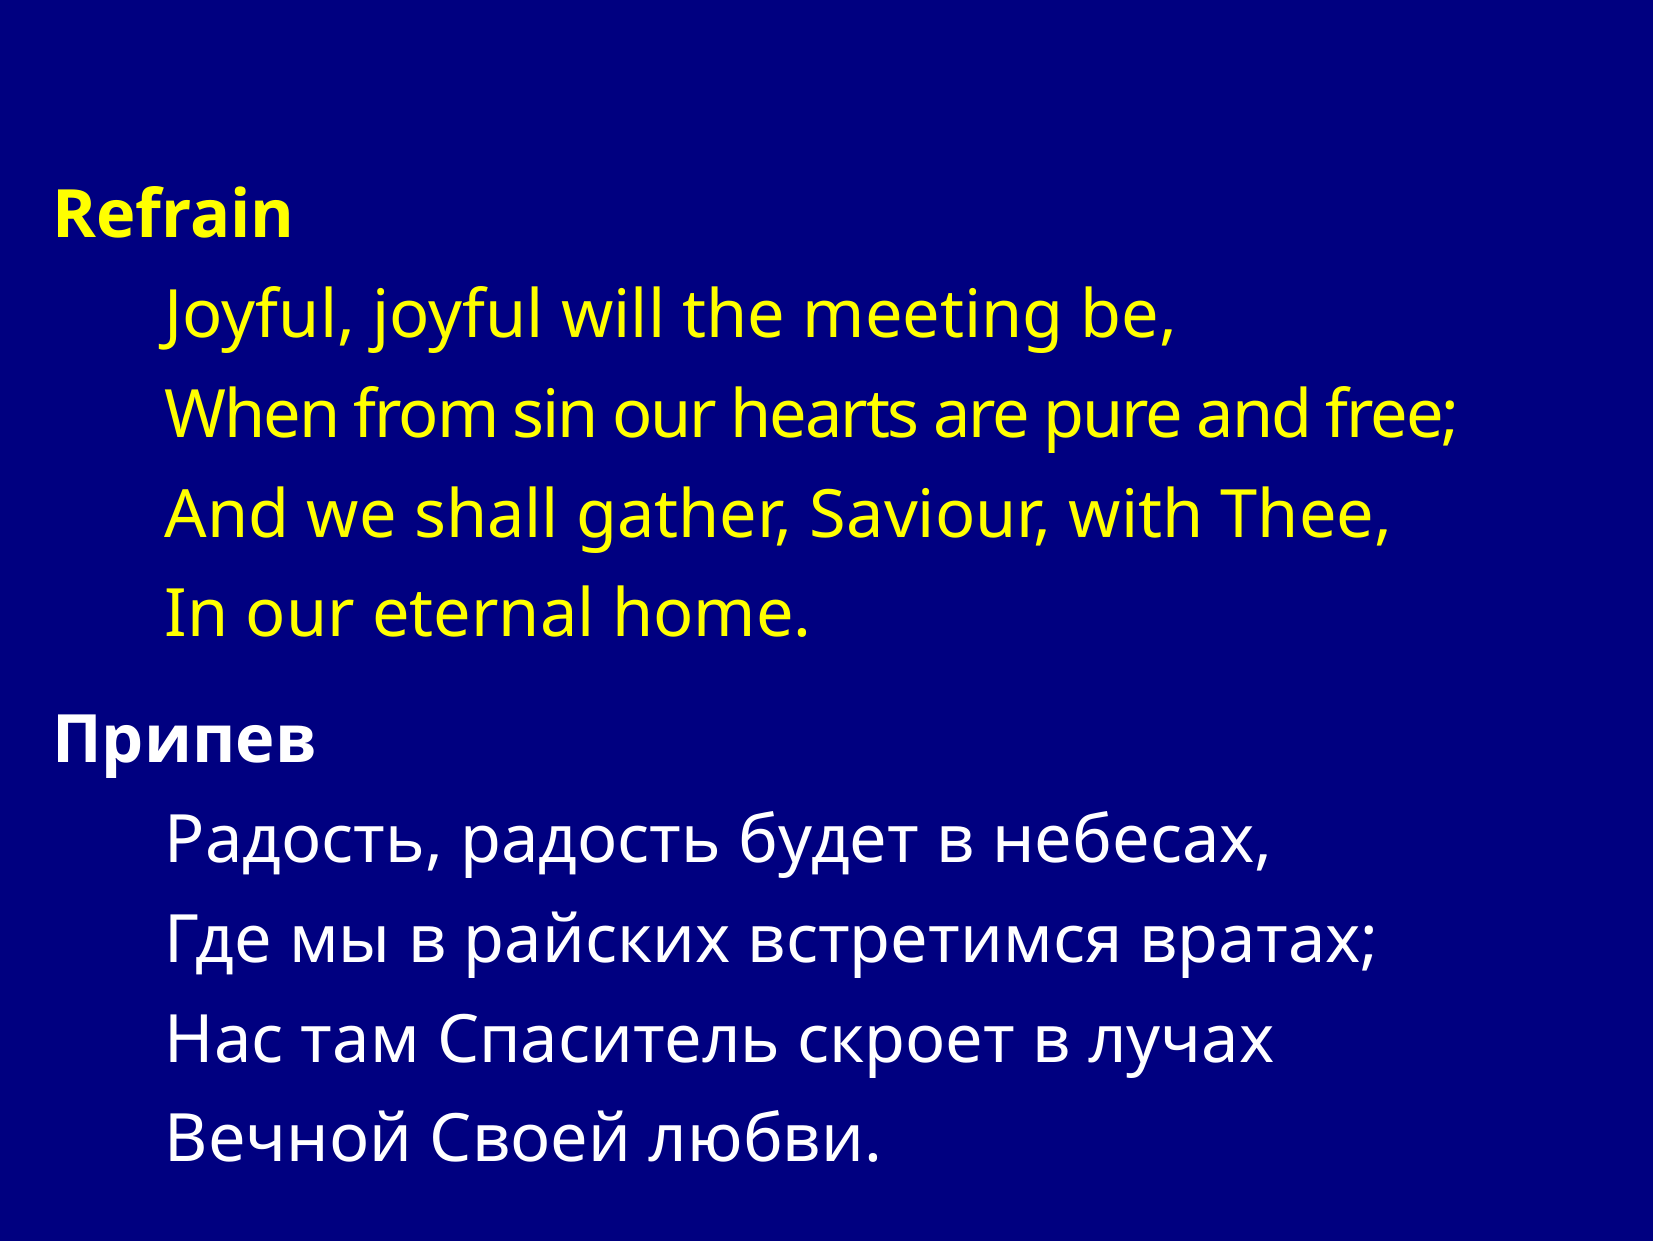

Refrain
	Joyful, joyful will the meeting be,
	When from sin our hearts are pure and free;
	And we shall gather, Saviour, with Thee,
	In our eternal home.
Припев
	Радость, радость будет в небесах,
	Где мы в райских встретимся вратах;
	Нас там Спаситель скроет в лучах
	Вечной Своей любви.